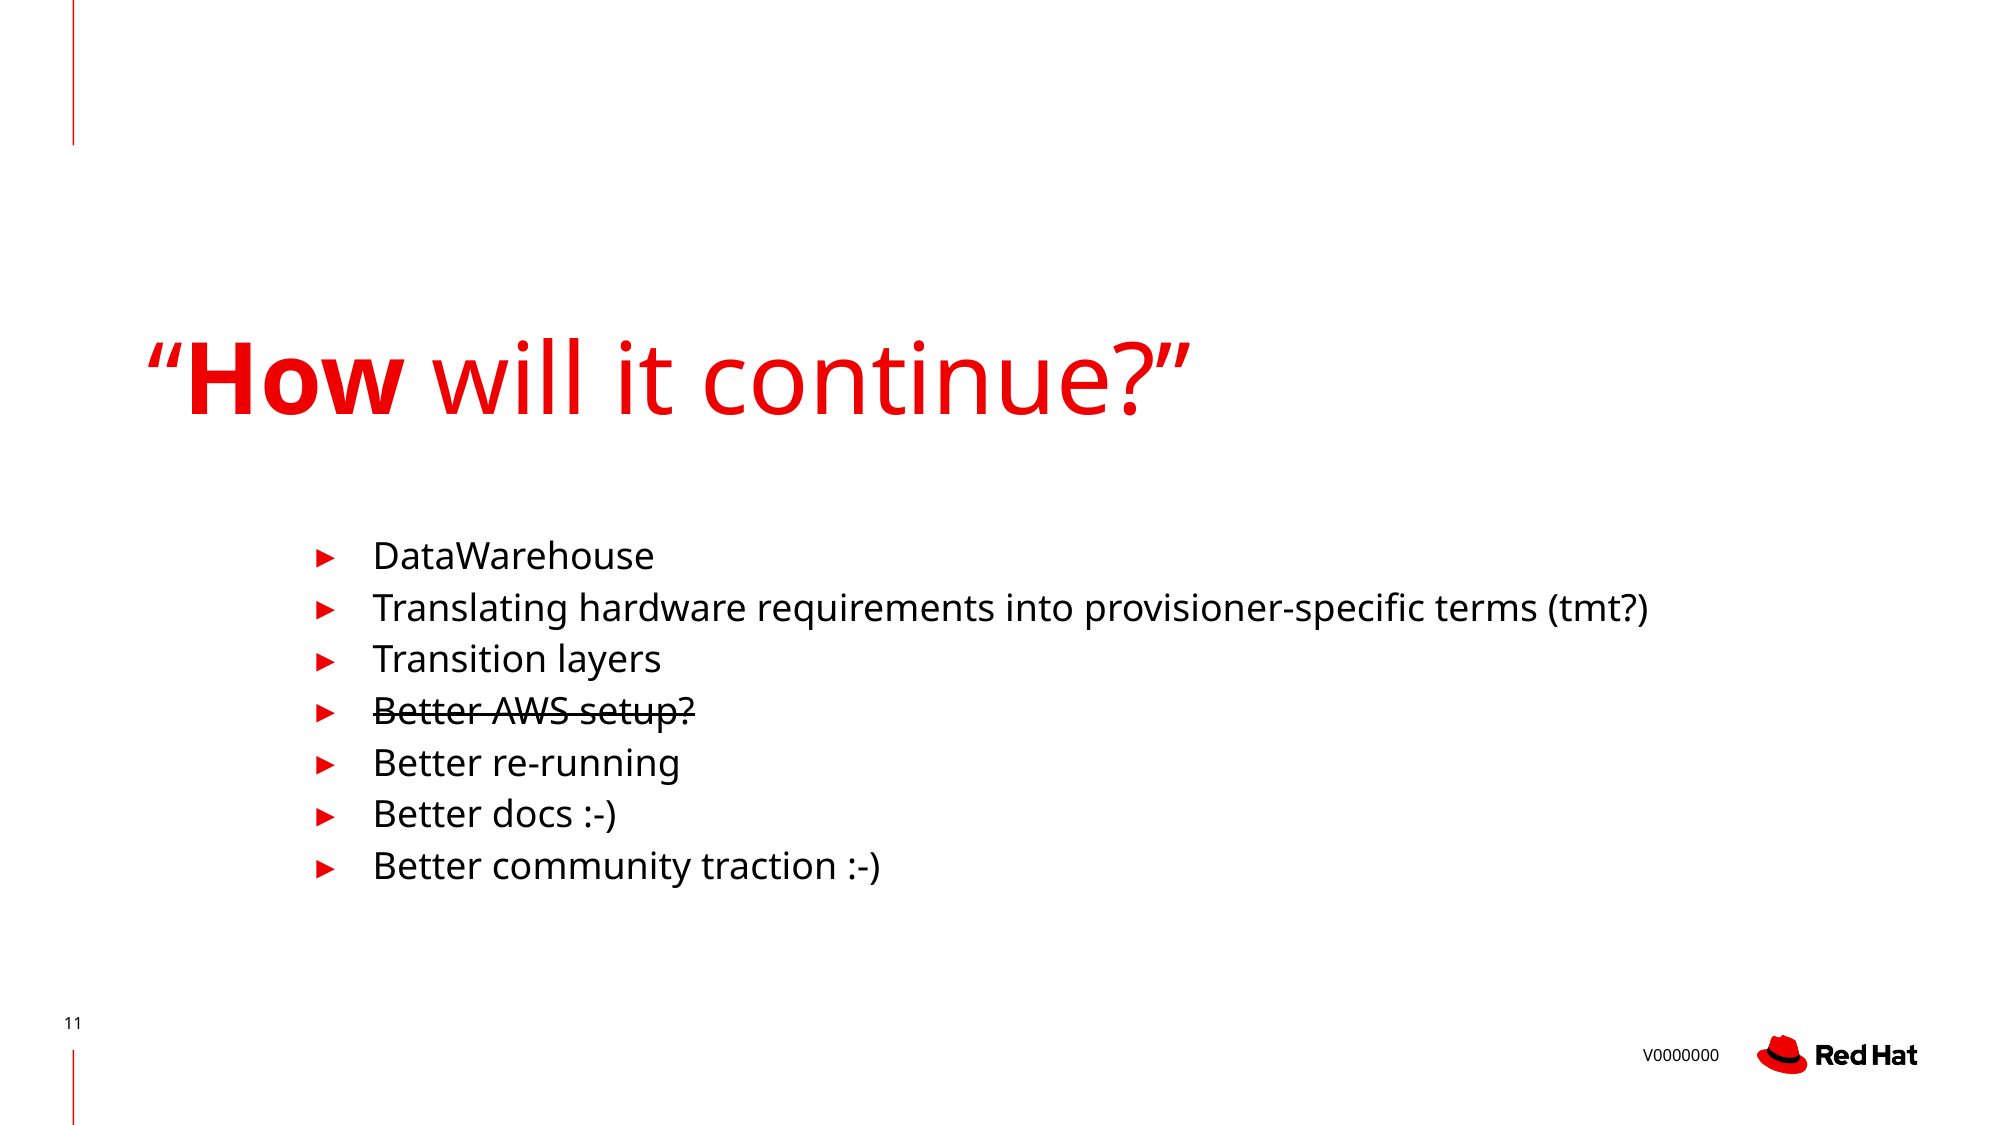

# “How will it continue?”
DataWarehouse
Translating hardware requirements into provisioner-specific terms (tmt?)
Transition layers
Better AWS setup?
Better re-running
Better docs :-)
Better community traction :-)